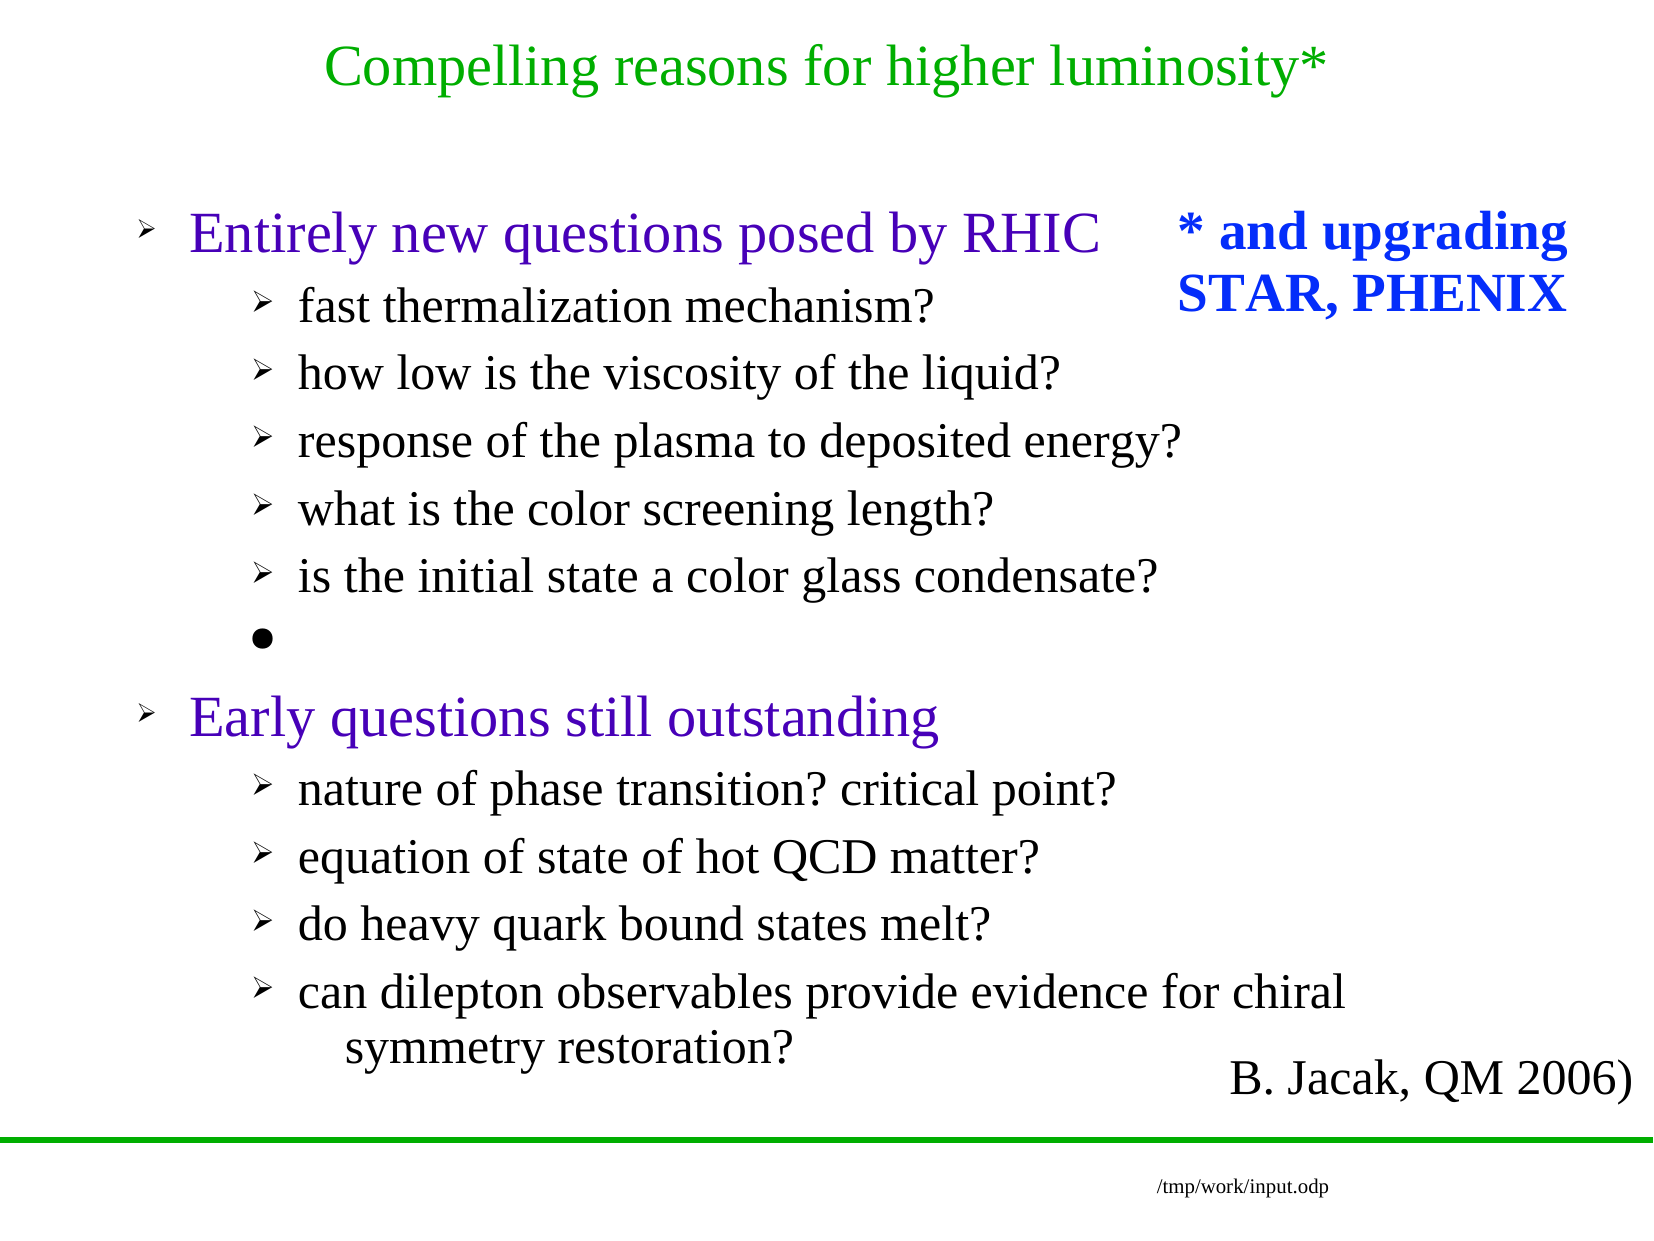

# Compelling reasons for higher luminosity*
Entirely new questions posed by RHIC
fast thermalization mechanism?
how low is the viscosity of the liquid?
response of the plasma to deposited energy?
what is the color screening length?
is the initial state a color glass condensate?
Early questions still outstanding
nature of phase transition? critical point?
equation of state of hot QCD matter?
do heavy quark bound states melt?
can dilepton observables provide evidence for chiral symmetry restoration?
* and upgrading
STAR, PHENIX
B. Jacak, QM 2006)